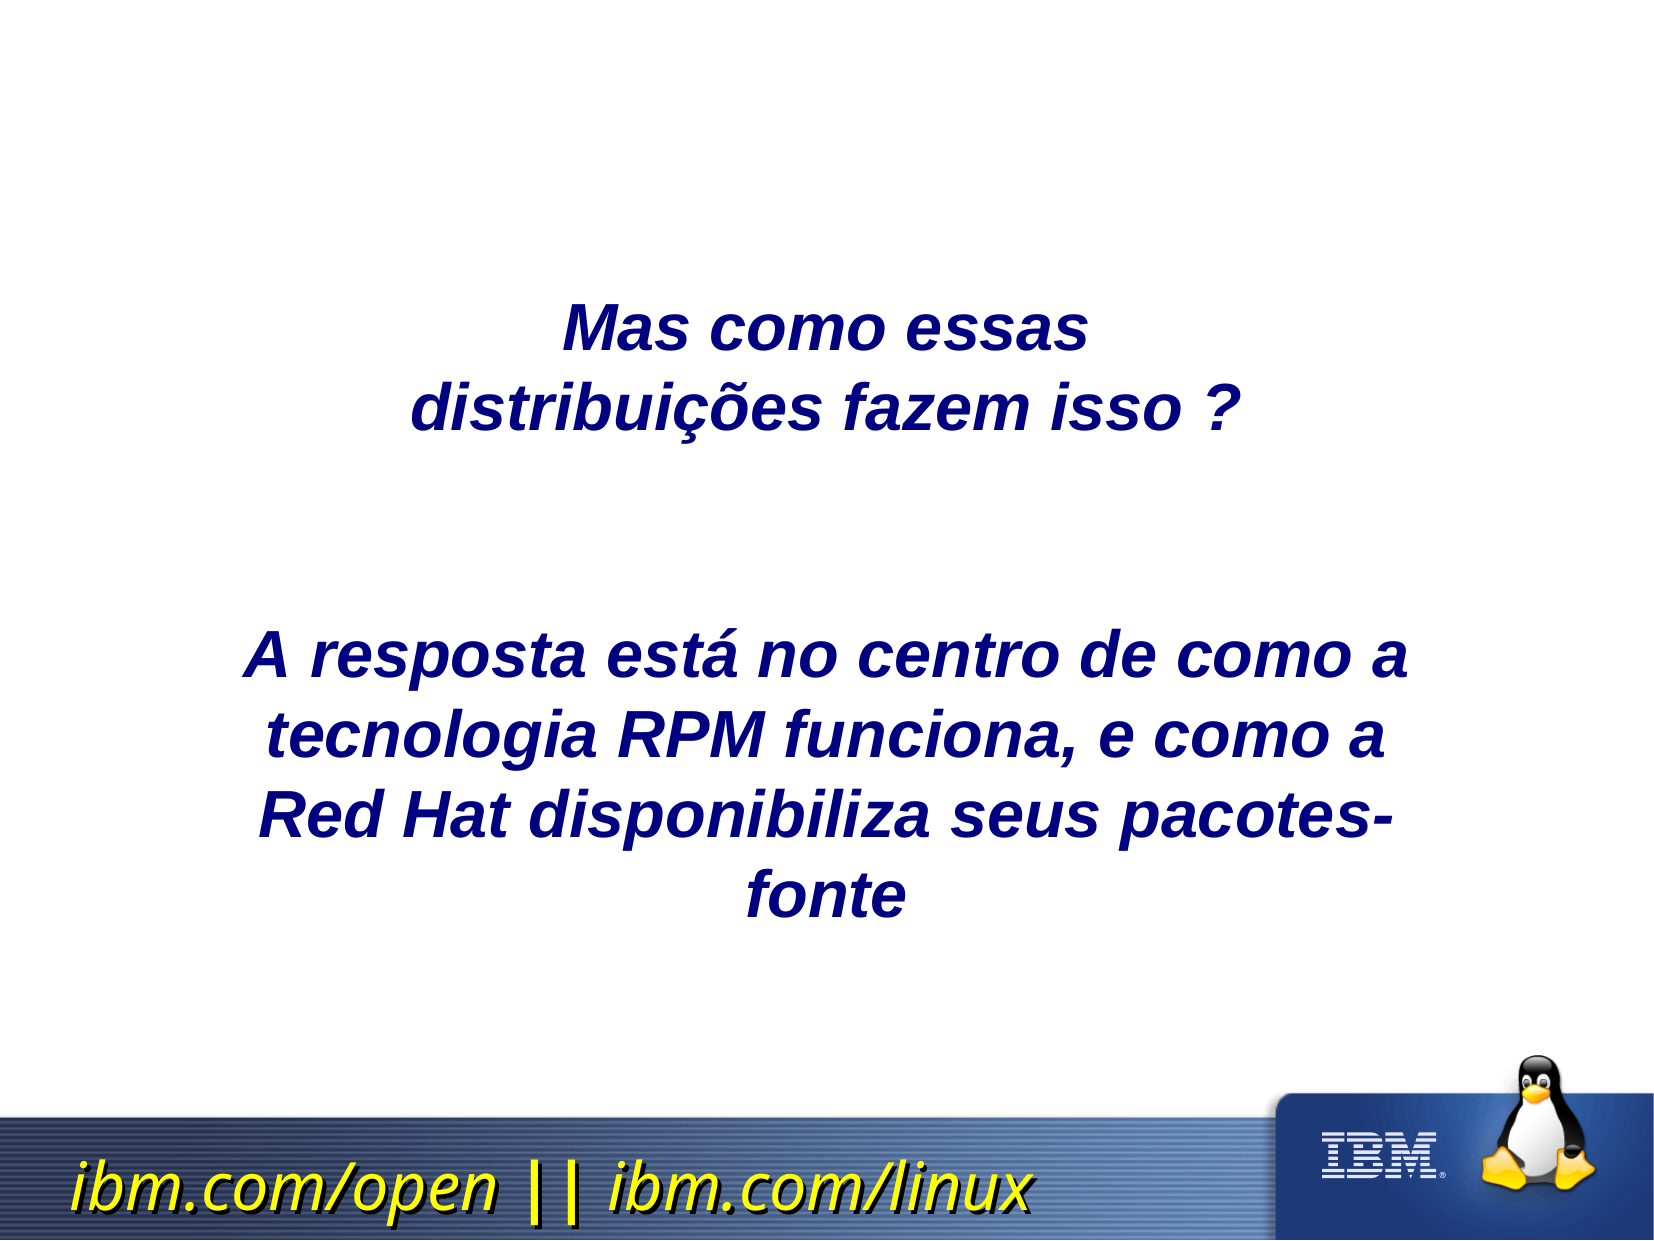

Mas como essas distribuições fazem isso ?
A resposta está no centro de como a tecnologia RPM funciona, e como a Red Hat disponibiliza seus pacotes-fonte